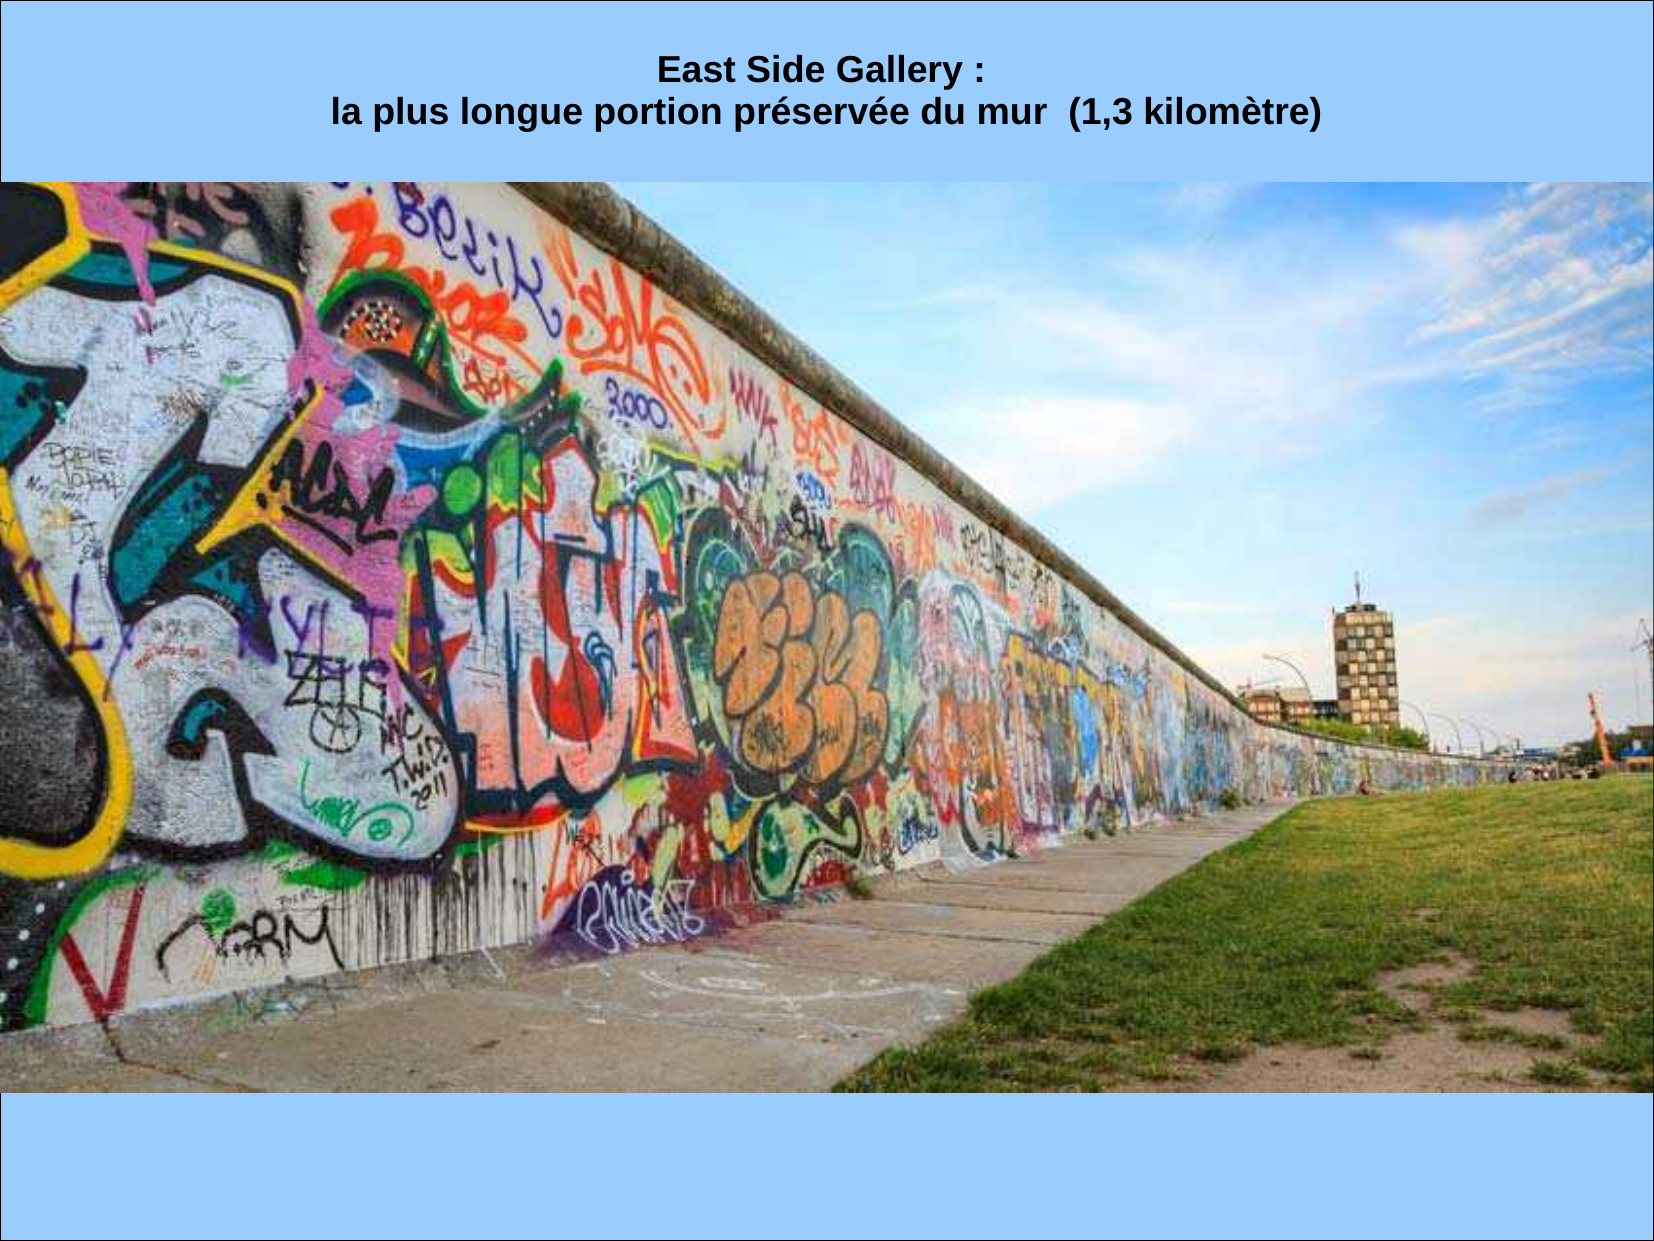

East Side Gallery :
la plus longue portion préservée du mur (1,3 kilomètre)